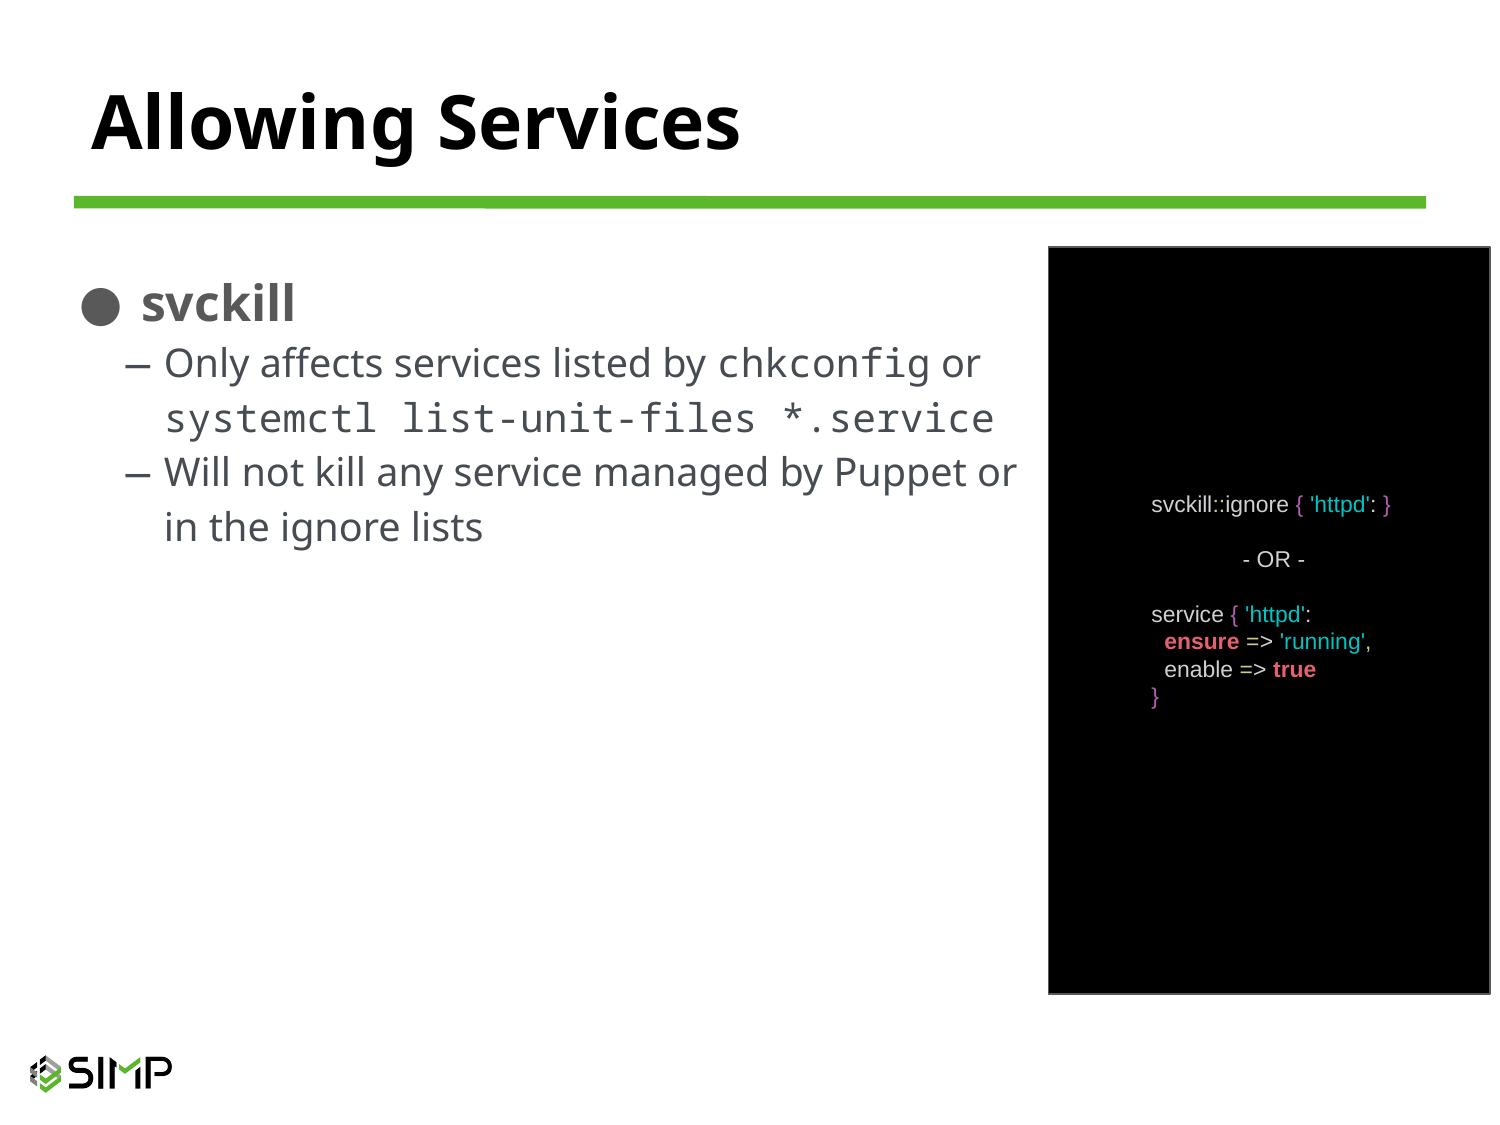

# Allowing Services
svckill
Only affects services listed by chkconfig or systemctl list-unit-files *.service
Will not kill any service managed by Puppet or in the ignore lists
svckill::ignore { 'httpd': }
- OR -
service { 'httpd':
 ensure => 'running',
 enable => true
}